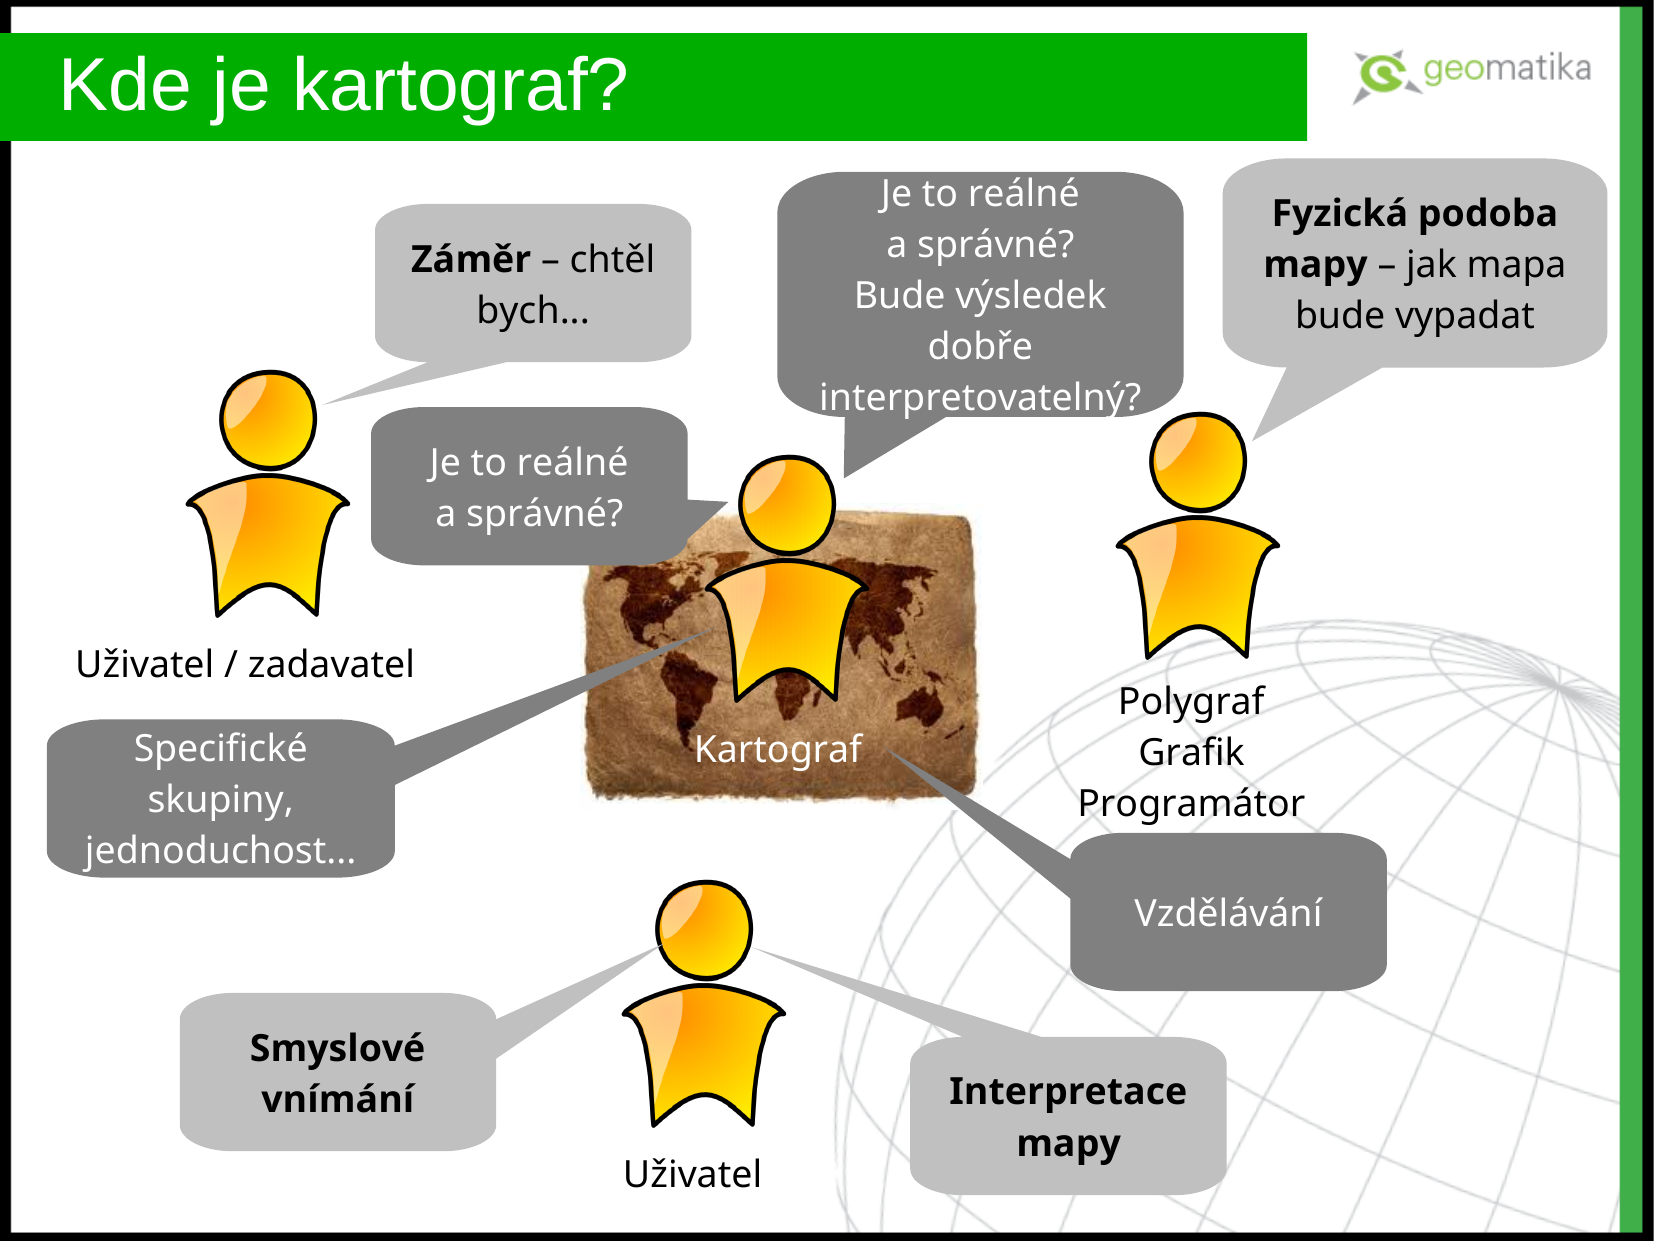

# Kde je kartograf?
Fyzická podoba
mapy – jak mapa
bude vypadat
Je to reálné
a správné?
Bude výsledek
dobře
interpretovatelný?
Záměr – chtěl
bych...
Je to reálné
a správné?
Uživatel / zadavatel
Polygraf
Grafik
Programátor
Specifické
skupiny,
jednoduchost...
Kartograf
Vzdělávání
Smyslové
vnímání
Interpretace
mapy
Uživatel